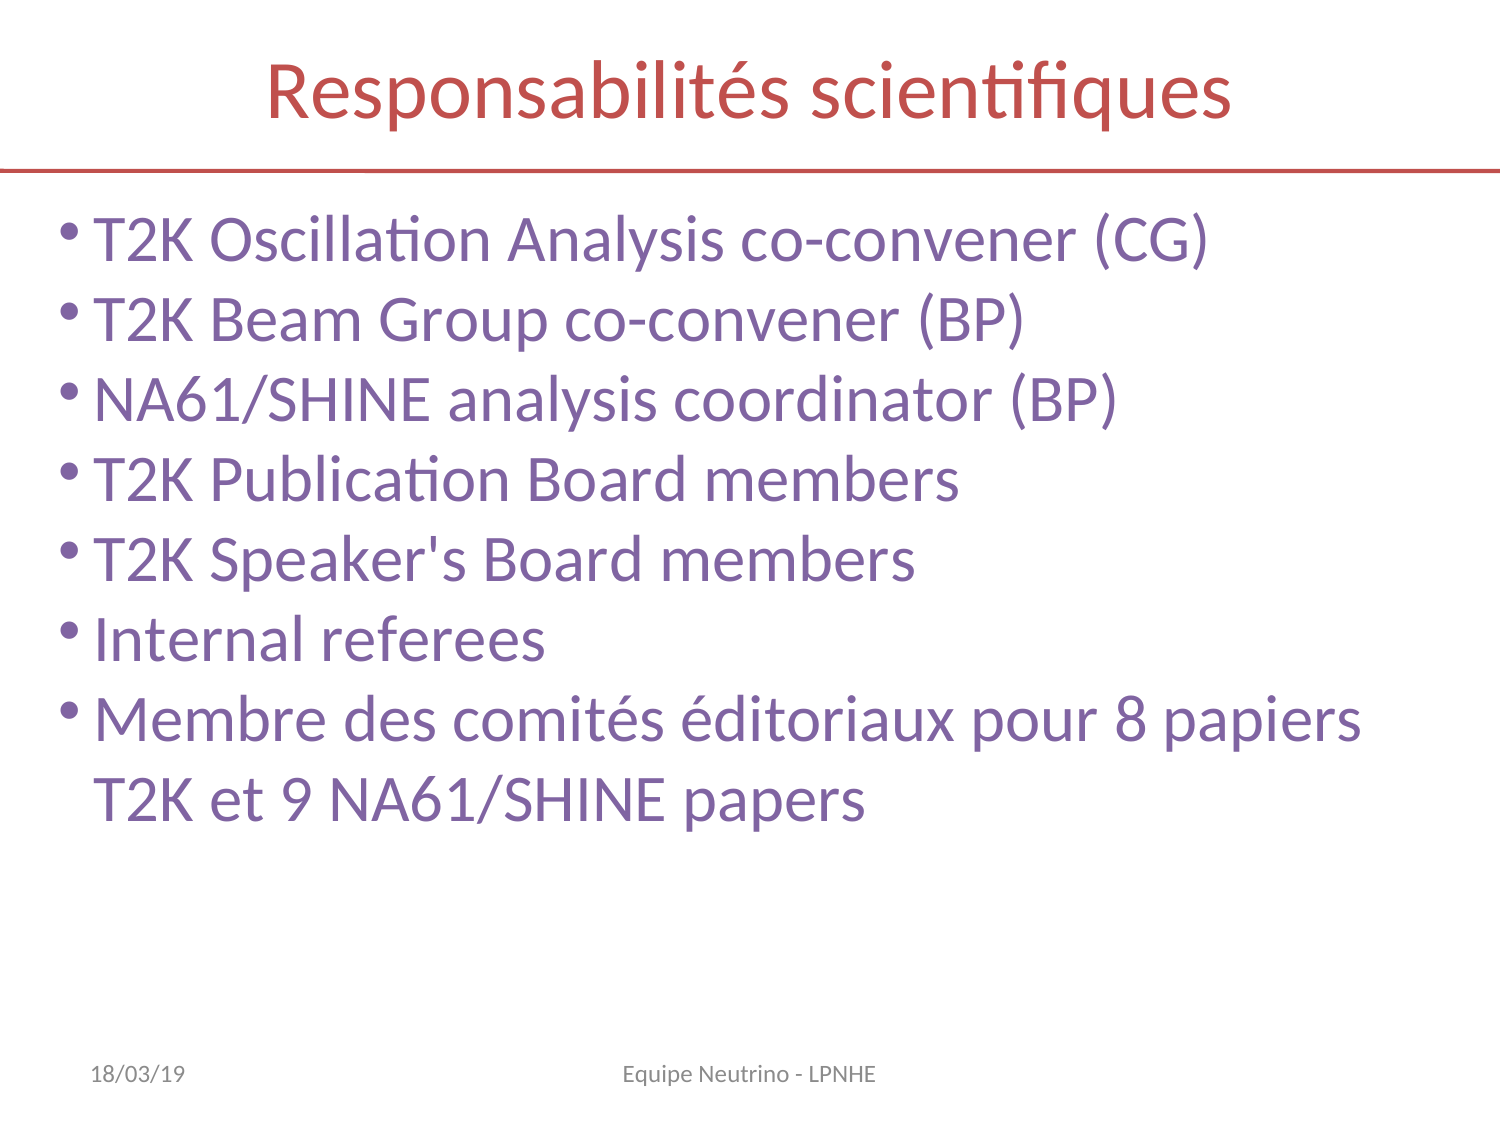

Responsabilités scientifiques
T2K Oscillation Analysis co-convener (CG)
T2K Beam Group co-convener (BP)
NA61/SHINE analysis coordinator (BP)
T2K Publication Board members
T2K Speaker's Board members
Internal referees
Membre des comités éditoriaux pour 8 papiers T2K et 9 NA61/SHINE papers
18/03/19
Equipe Neutrino - LPNHE